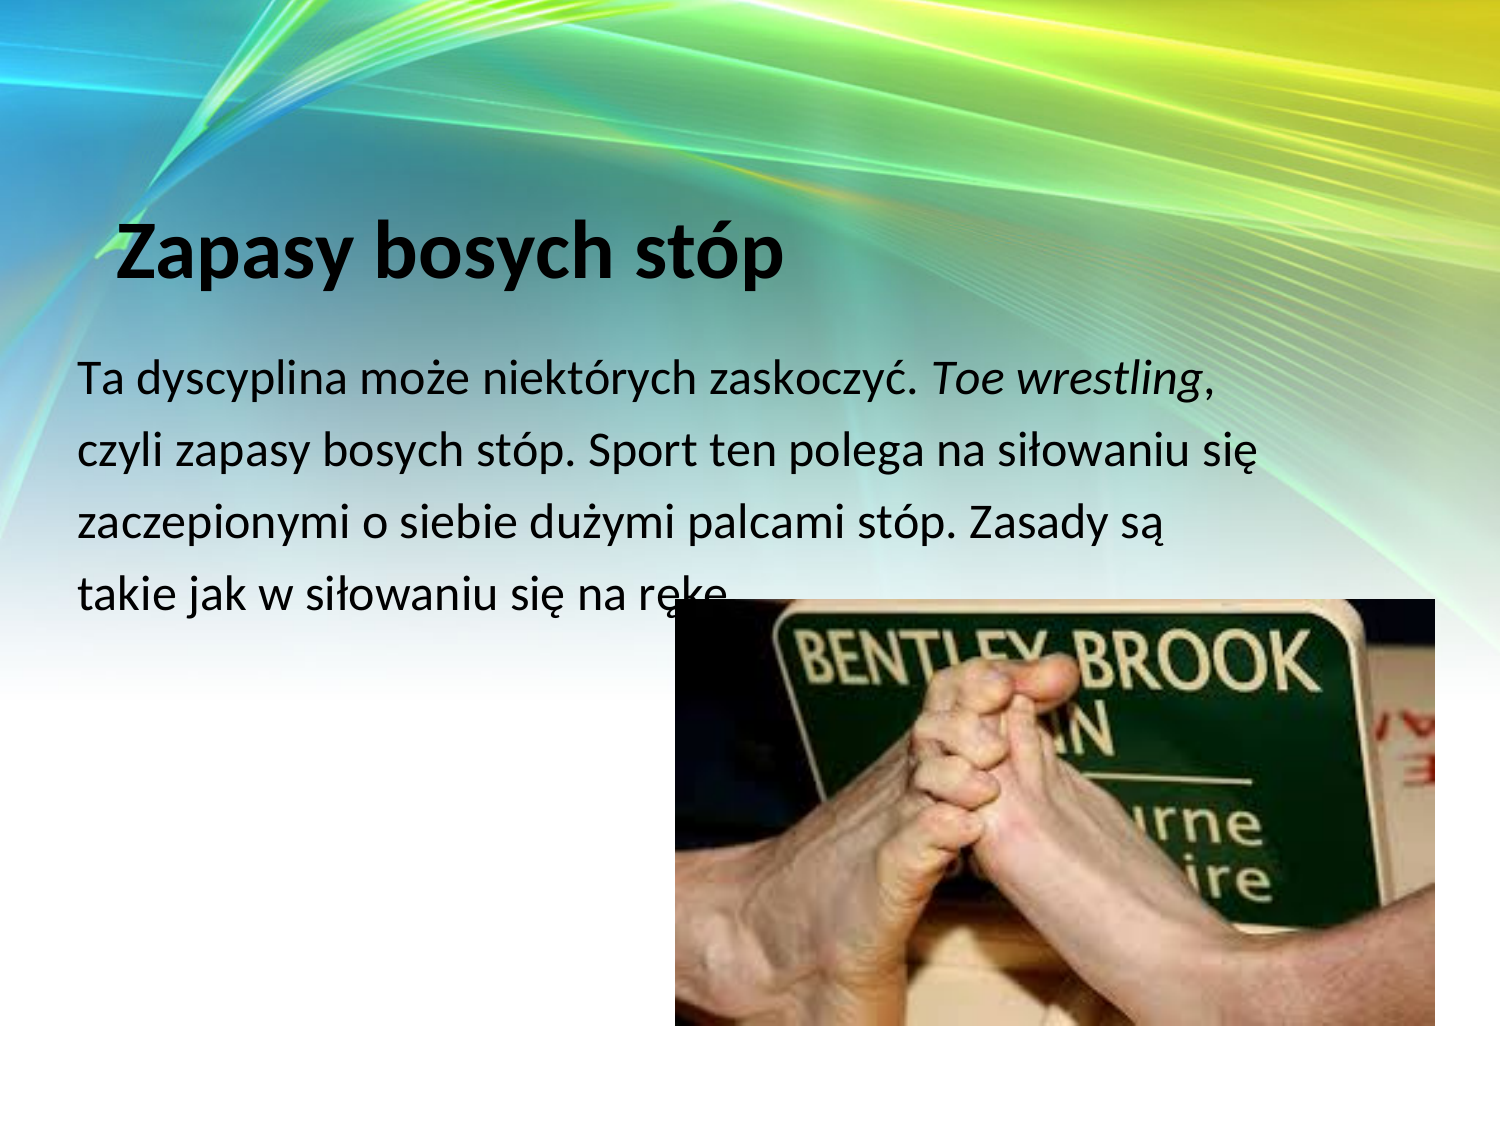

Zapasy bosych stóp
Ta dyscyplina może niektórych zaskoczyć. Toe wrestling, czyli zapasy bosych stóp. Sport ten polega na siłowaniu się zaczepionymi o siebie dużymi palcami stóp. Zasady są takie jak w siłowaniu się na rękę.